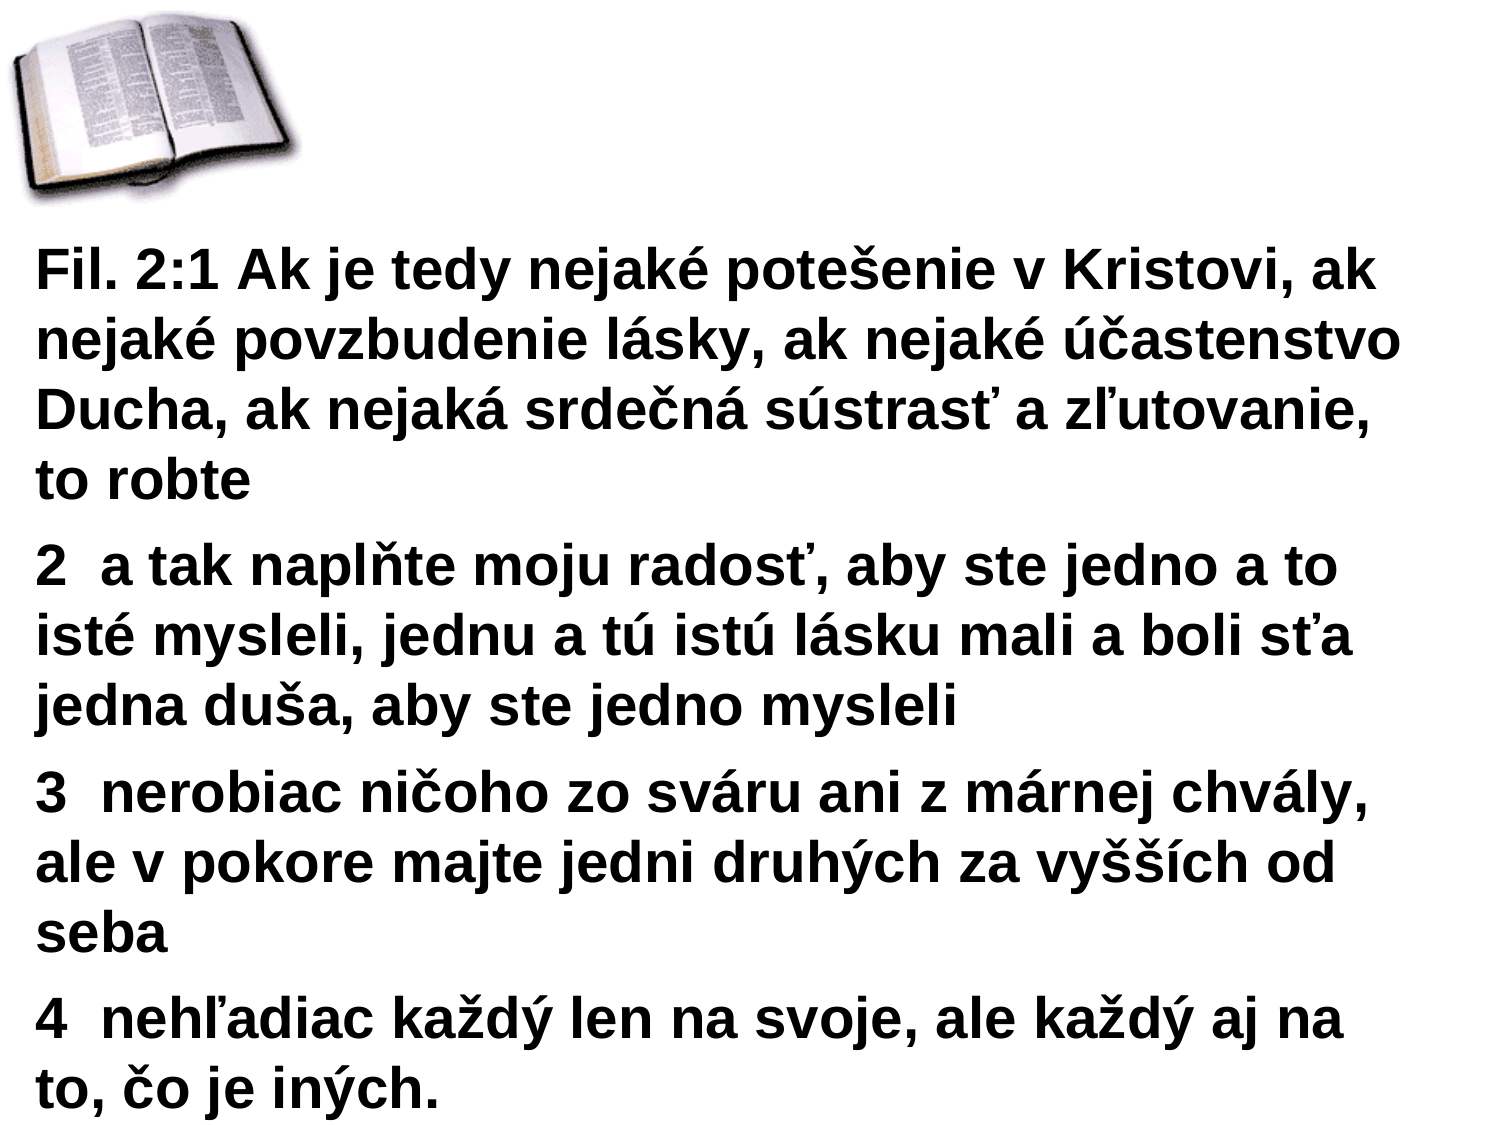

# Fil. 2:1 Ak je tedy nejaké potešenie v Kristovi, ak nejaké povzbudenie lásky, ak nejaké účastenstvo Ducha, ak nejaká srdečná sústrasť a zľutovanie, to robte
2  a tak naplňte moju radosť, aby ste jedno a to isté mysleli, jednu a tú istú lásku mali a boli sťa jedna duša, aby ste jedno mysleli
3  nerobiac ničoho zo sváru ani z márnej chvály, ale v pokore majte jedni druhých za vyšších od seba
4  nehľadiac každý len na svoje, ale každý aj na to, čo je iných.